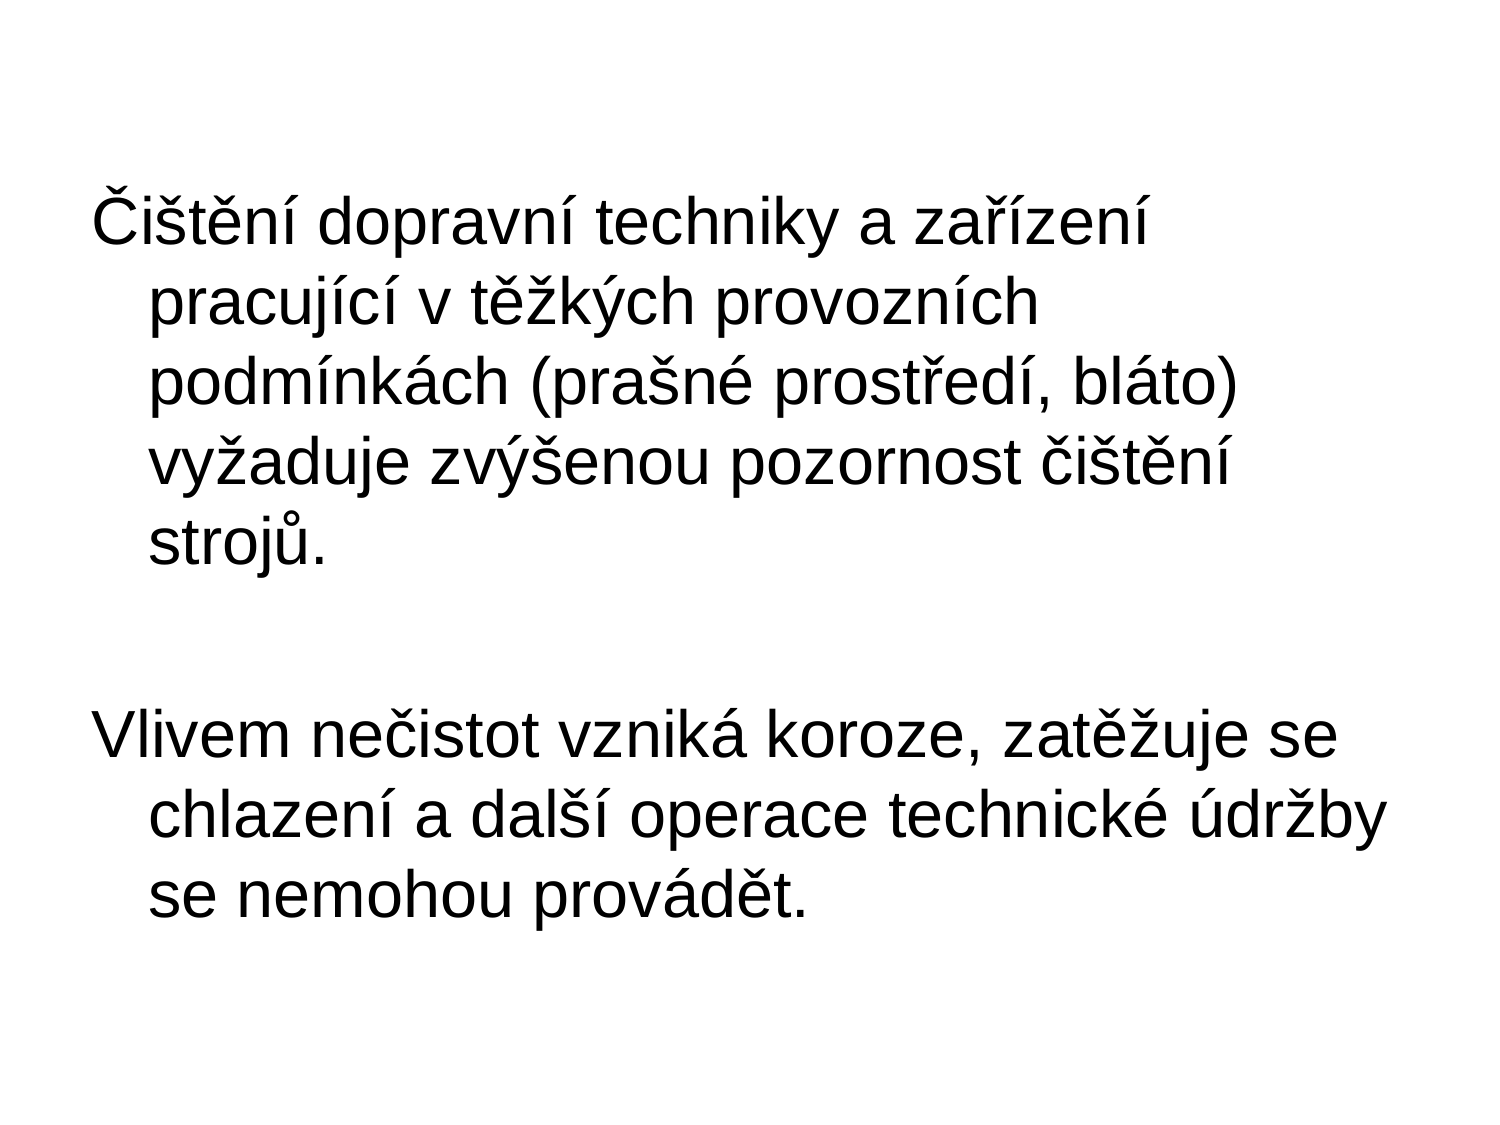

# Čištění dopravní techniky a zařízení pracující v těžkých provozních podmínkách (prašné prostředí, bláto) vyžaduje zvýšenou pozornost čištění strojů.
Vlivem nečistot vzniká koroze, zatěžuje se chlazení a další operace technické údržby se nemohou provádět.